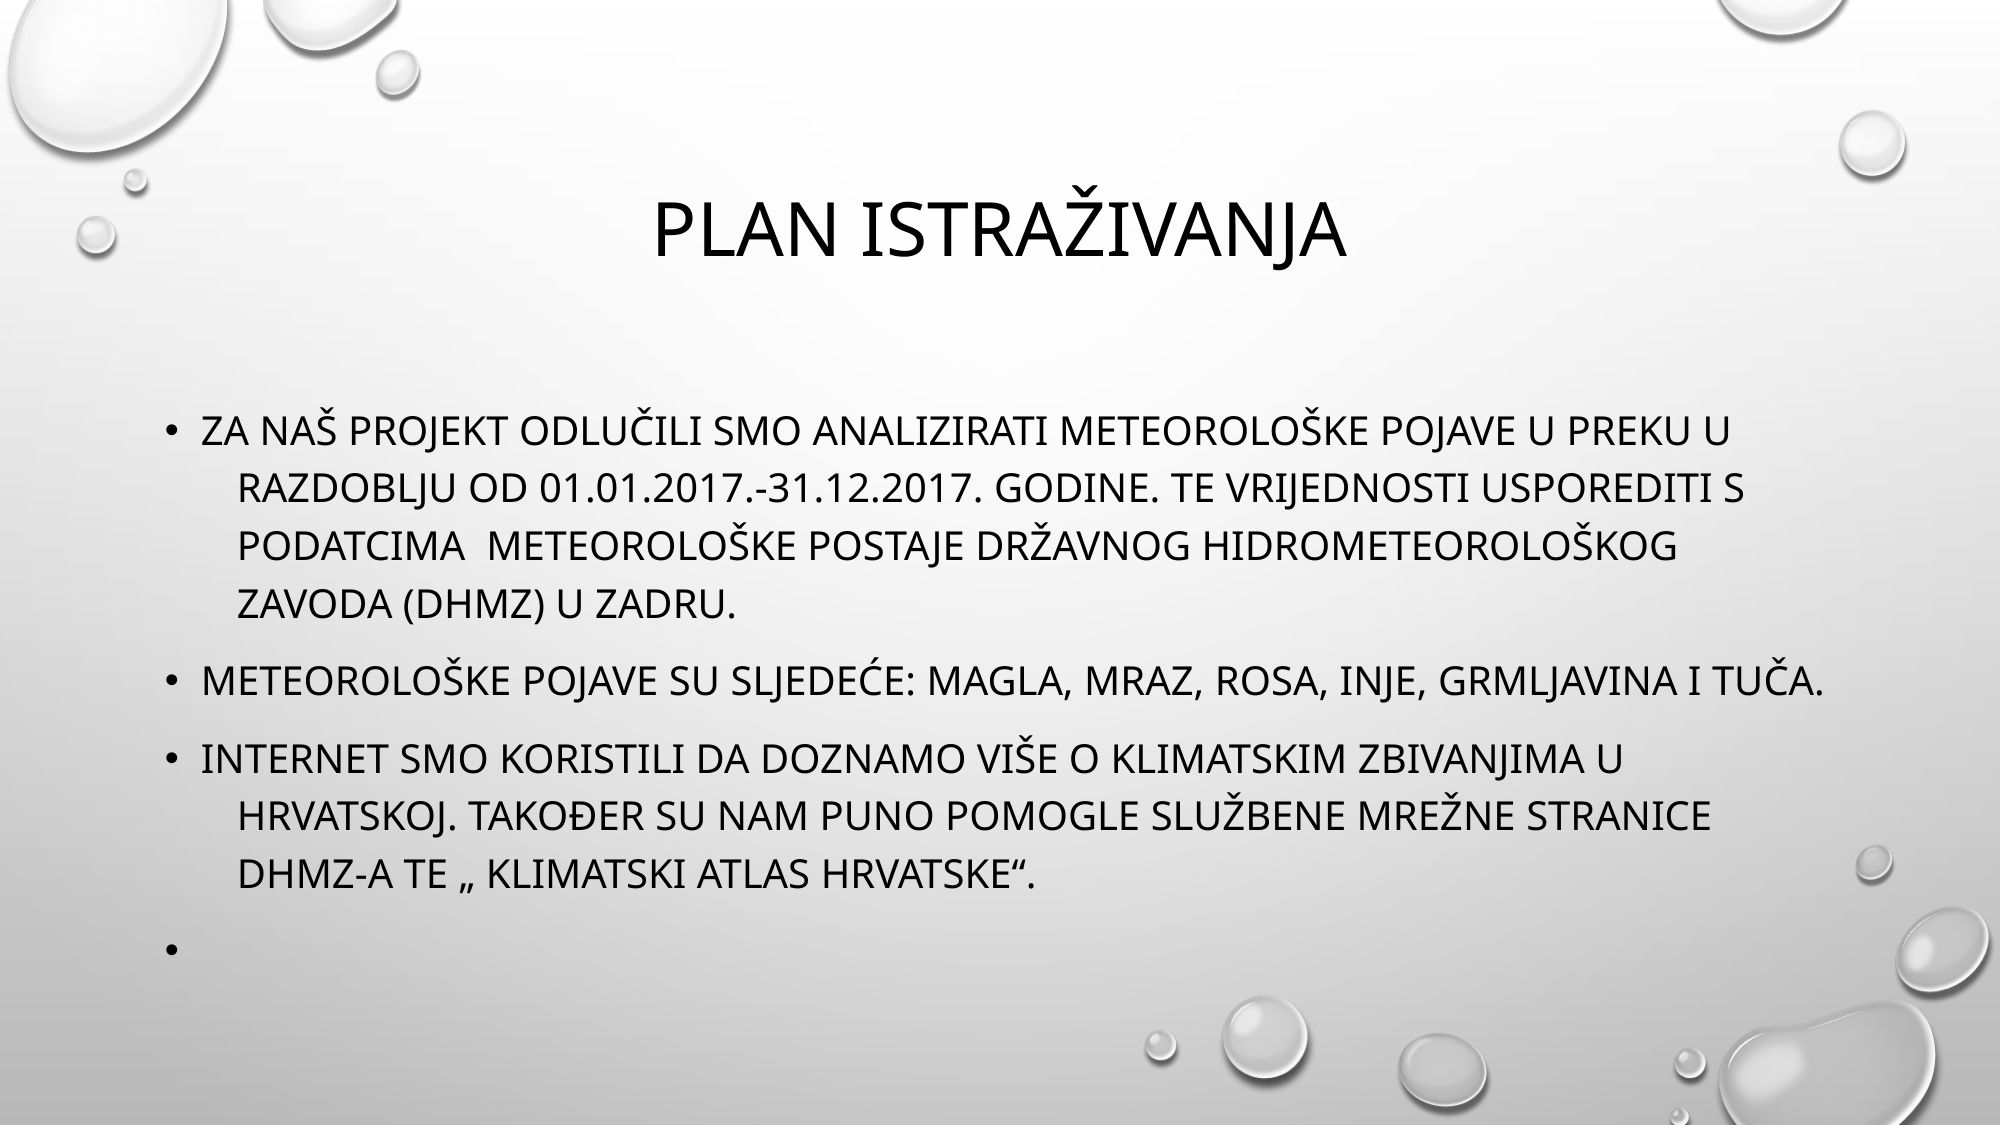

# Plan istraživanja
Za naš projekt odlučili smo analizirati meteorološke pojave u Preku u razdoblju od 01.01.2017.-31.12.2017. godine. te vrijednosti usporediti s podatcima meteorološke postaje Državnog hidrometeorološkog zavoda (DHMZ) u Zadru.
Meteorološke pojave su sljedeće: magla, mraz, rosa, inje, grmljavina i tuča.
Internet smo koristili da doznamo više o klimatskim zbivanjima u Hrvatskoj. Također su nam puno pomogle službene mrežne stranice DHMZ-a te „ Klimatski atlas Hrvatske“.